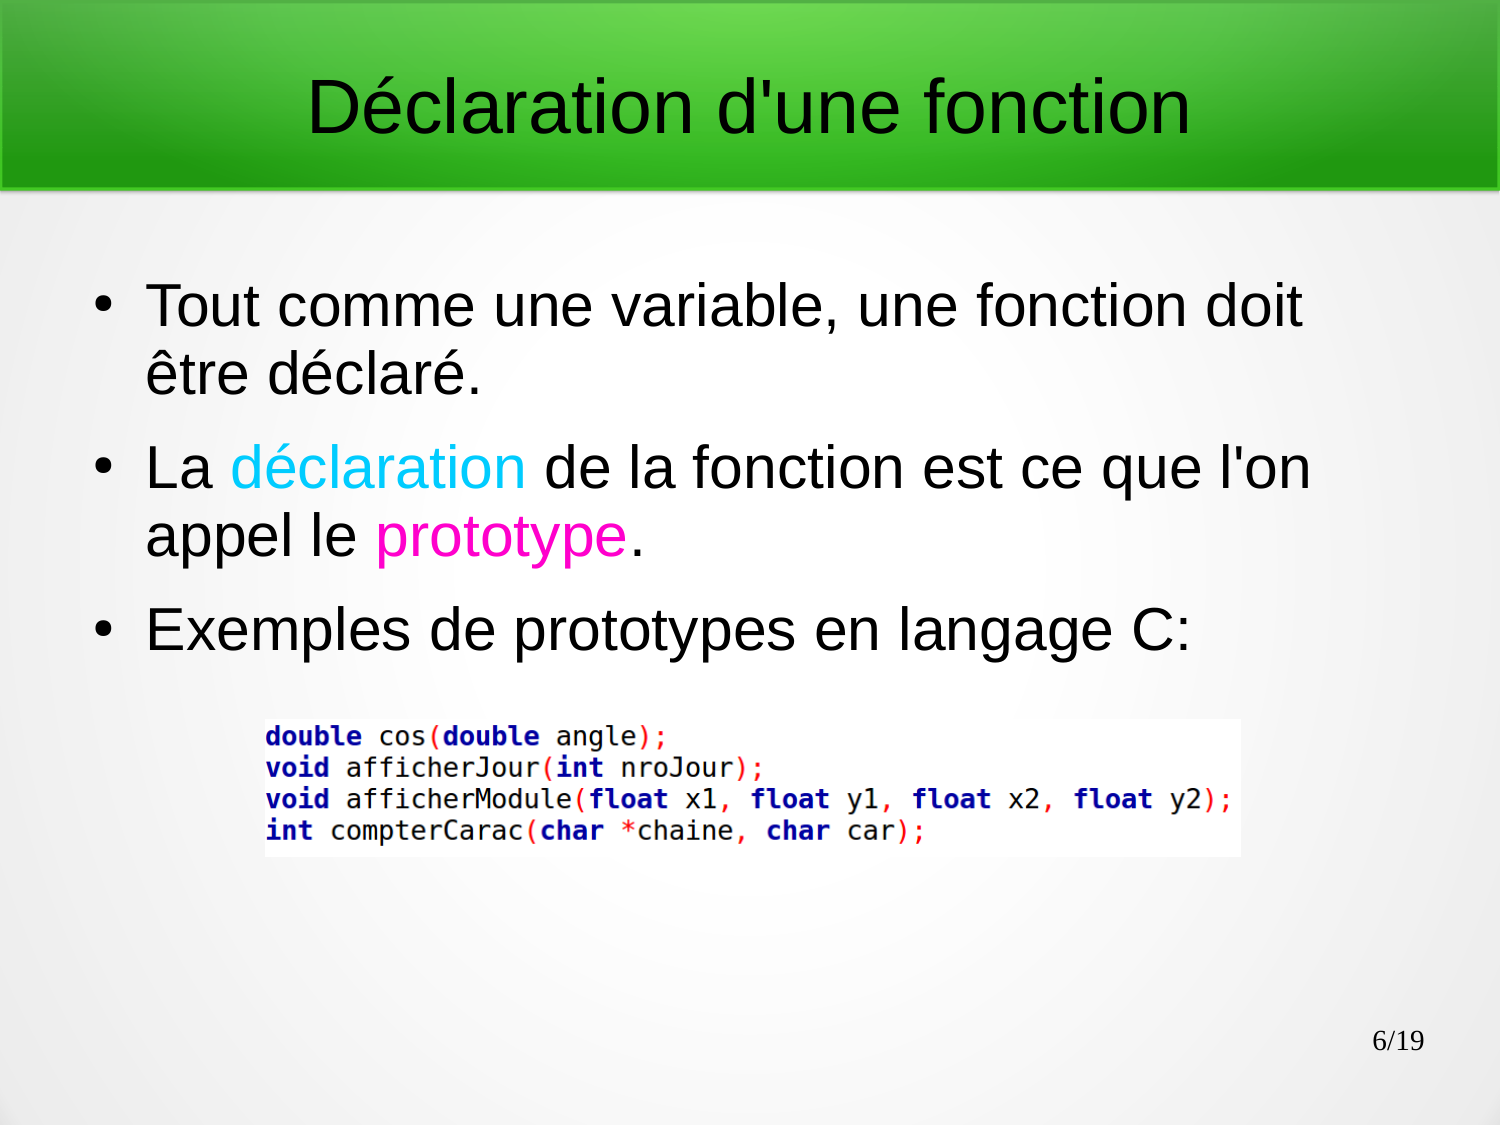

# Déclaration d'une fonction
Tout comme une variable, une fonction doit être déclaré.
La déclaration de la fonction est ce que l'on appel le prototype.
Exemples de prototypes en langage C:
6